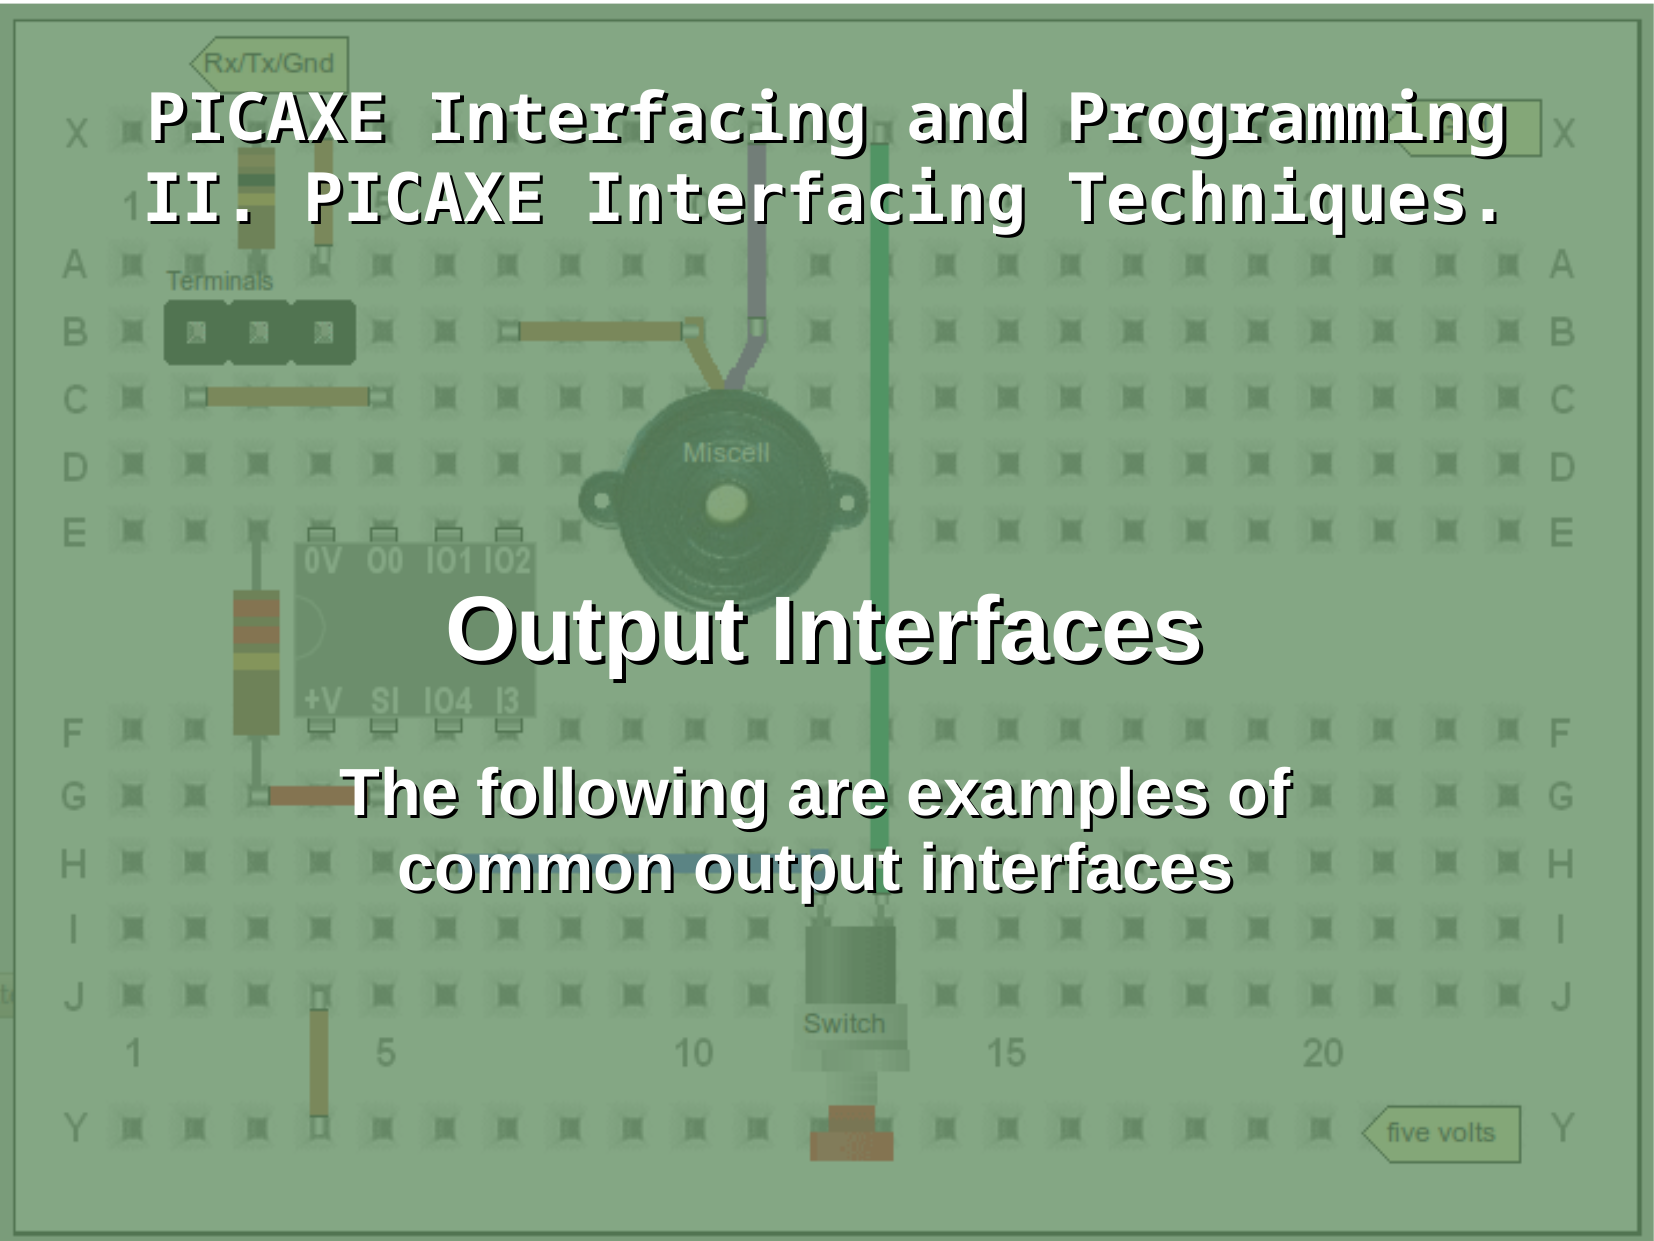

# PICAXE Interfacing and Programming II. PICAXE Interfacing Techniques.
 Output Interfaces
The following are examples of
common output interfaces